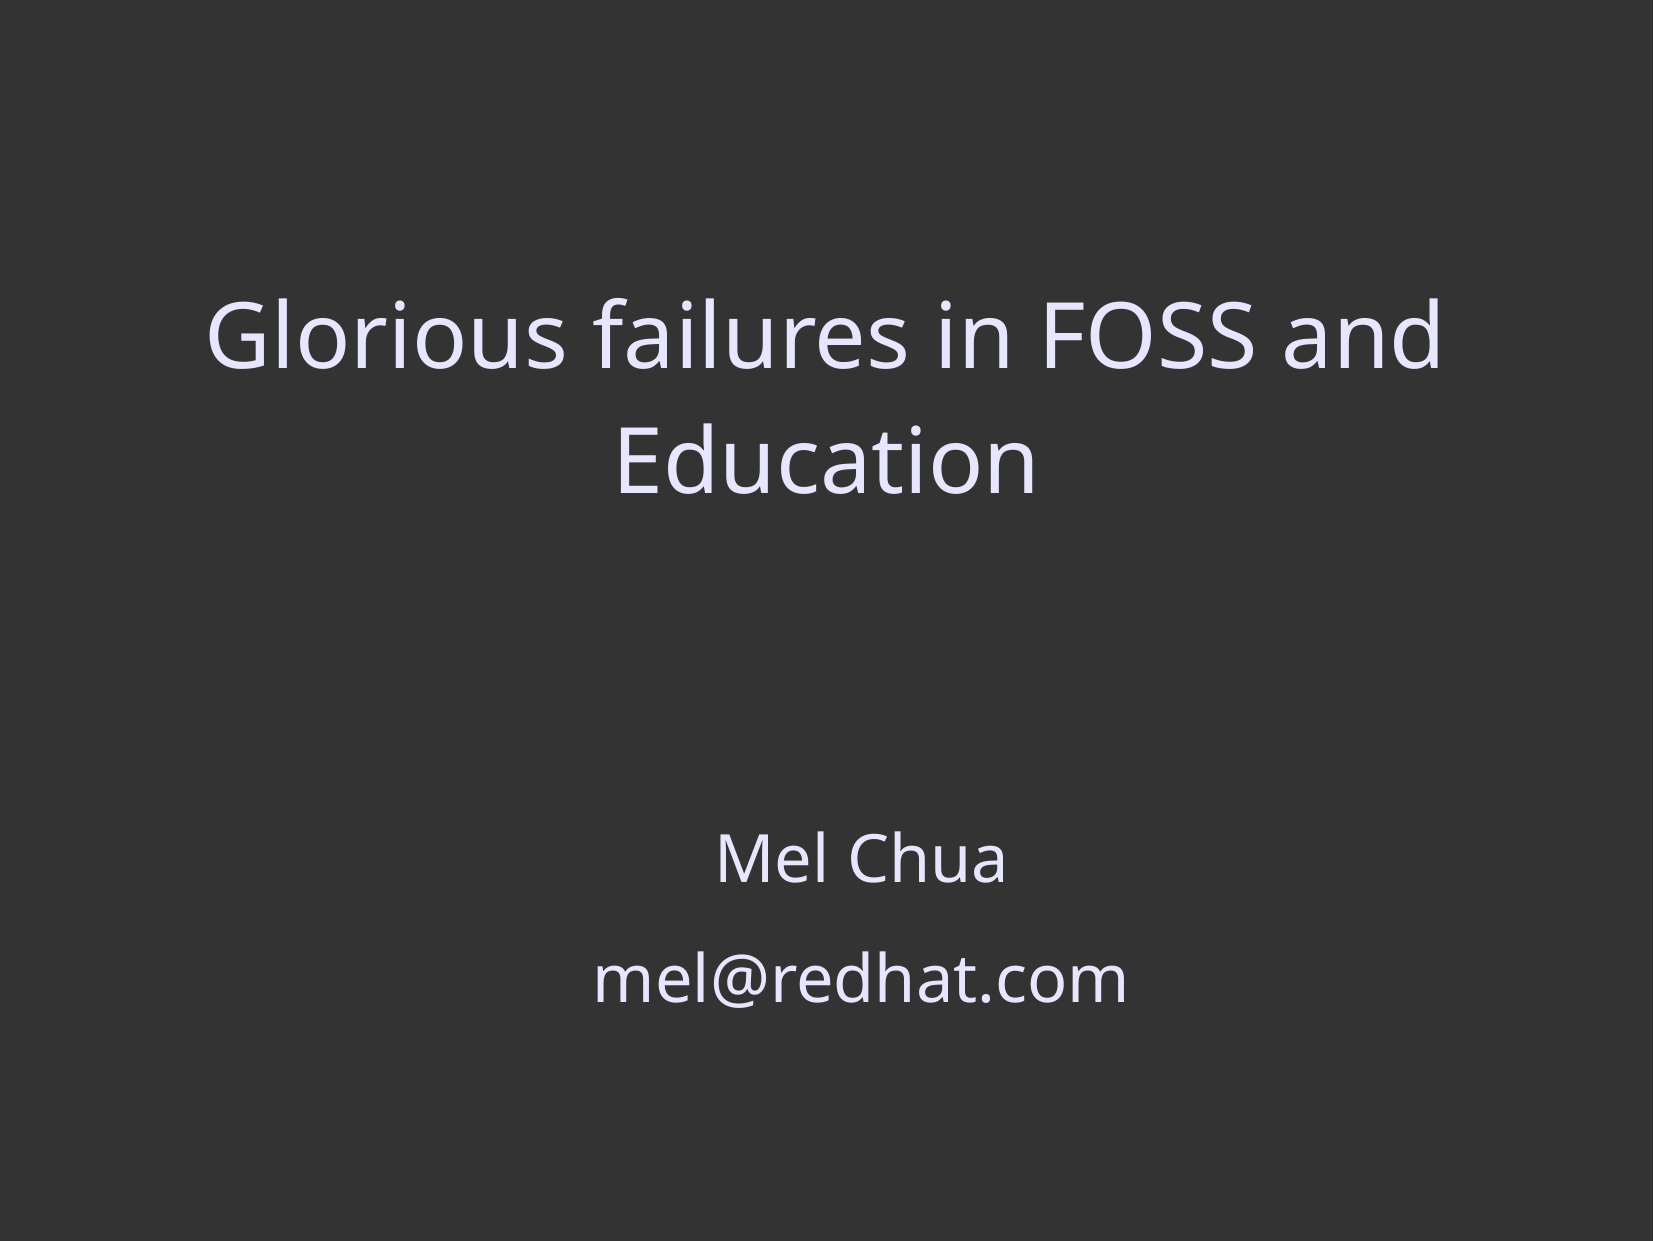

# Glorious failures in FOSS and Education
Mel Chua
mel@redhat.com